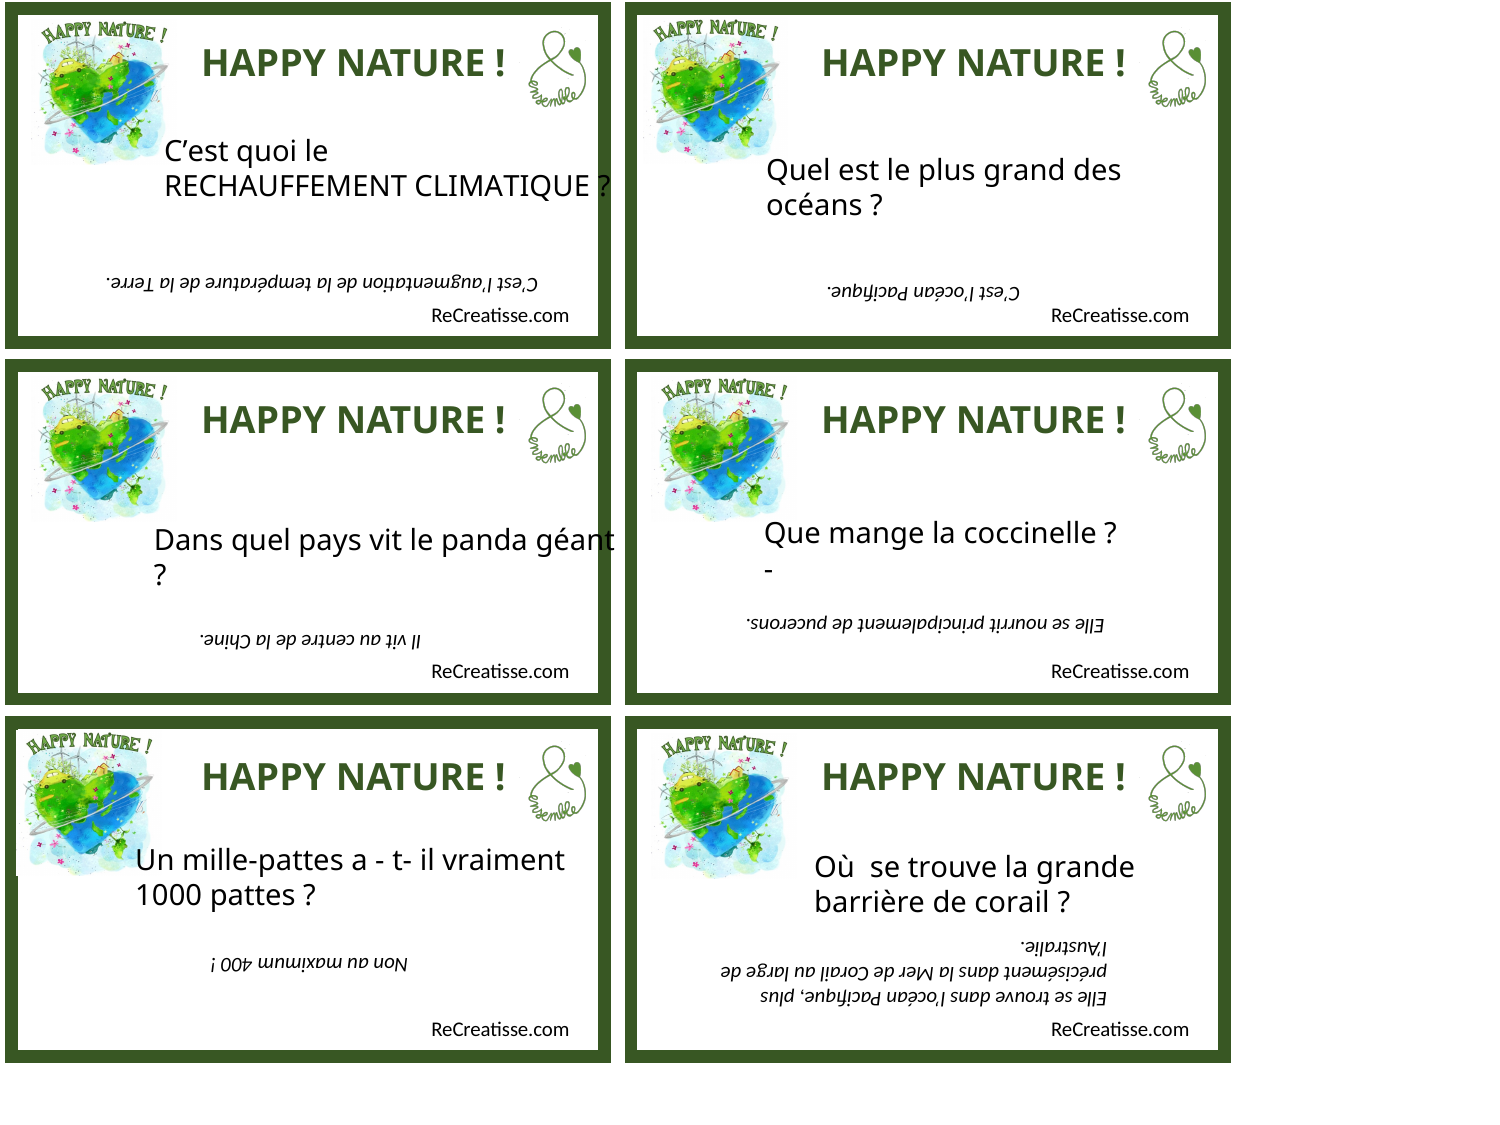

HAPPY NATURE !
HAPPY NATURE !
C’est quoi le
RECHAUFFEMENT CLIMATIQUE ?
Quel est le plus grand des océans ?
C’est l’augmentation de la température de la Terre.
C’est l’océan Pacifique.
ReCreatisse.com
ReCreatisse.com
HAPPY NATURE !
HAPPY NATURE !
Que mange la coccinelle ?
Dans quel pays vit le panda géant ?
Elle se nourrit principalement de pucerons.
Il vit au centre de la Chine.
ReCreatisse.com
ReCreatisse.com
HAPPY NATURE !
HAPPY NATURE !
Un mille-pattes a - t- il vraiment 1000 pattes ?
Où se trouve la grande barrière de corail ?
Elle se trouve dans l’océan Pacifique, plus précisément dans la Mer de Corail au large de l’Australie.
Non au maximum 400 !
ReCreatisse.com
ReCreatisse.com